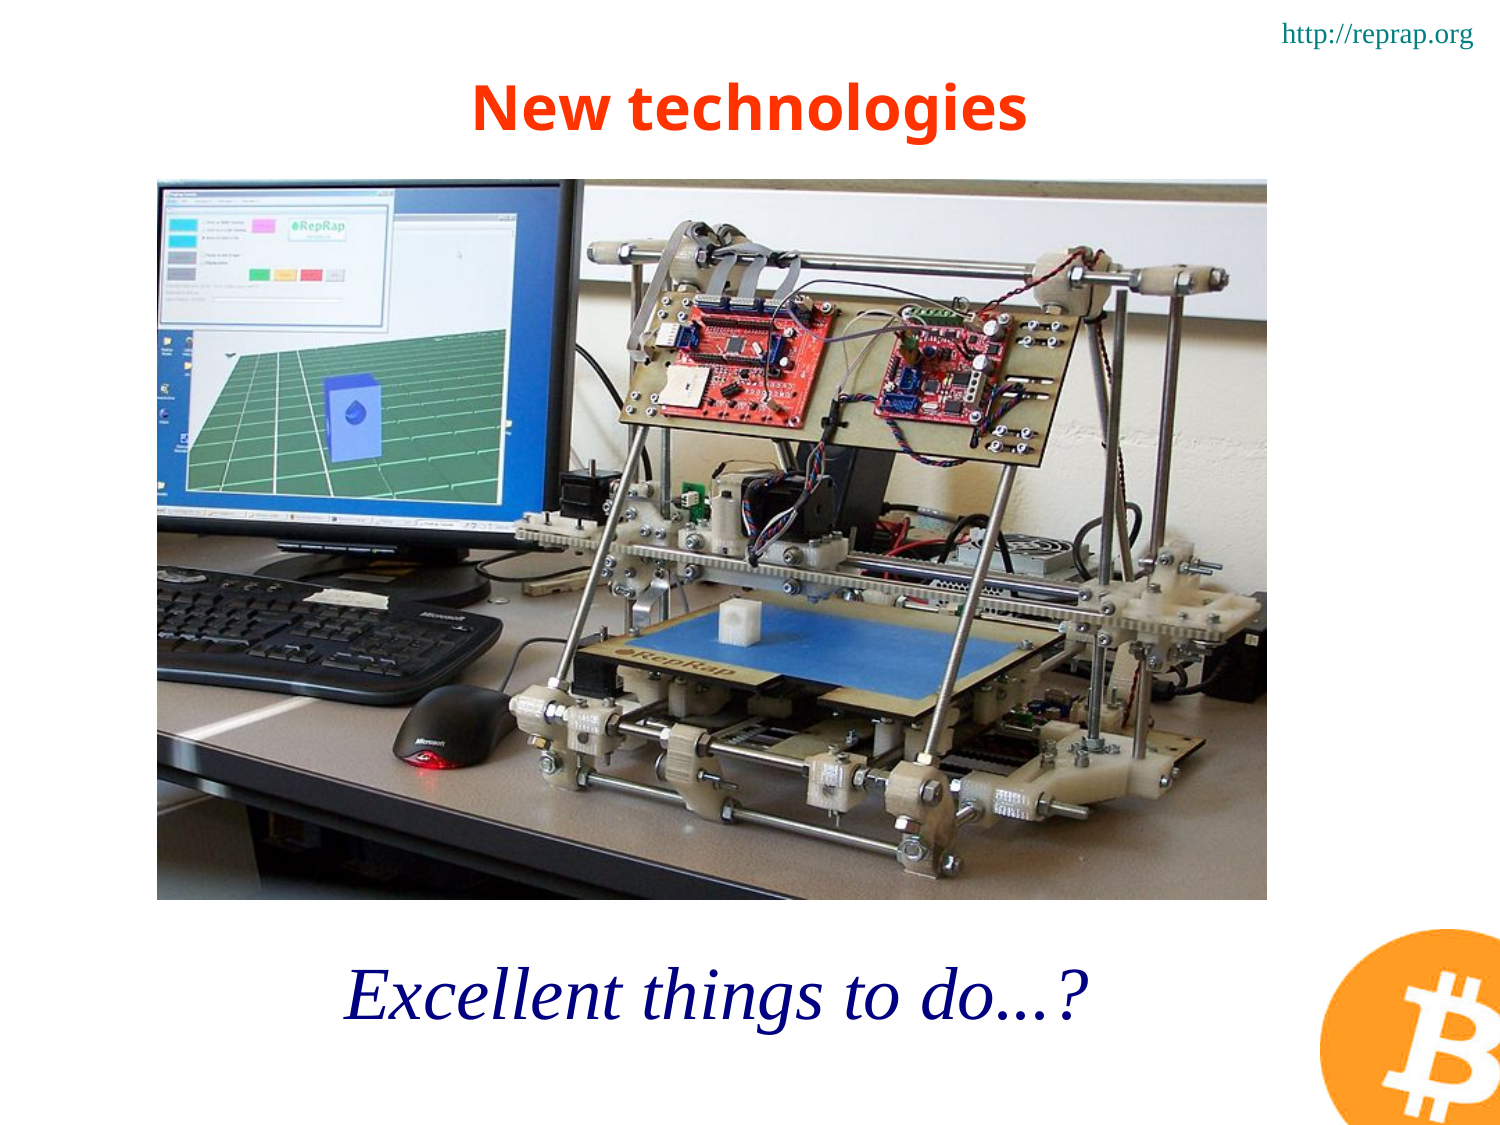

http://reprap.org
New technologies
Excellent things to do...?
61